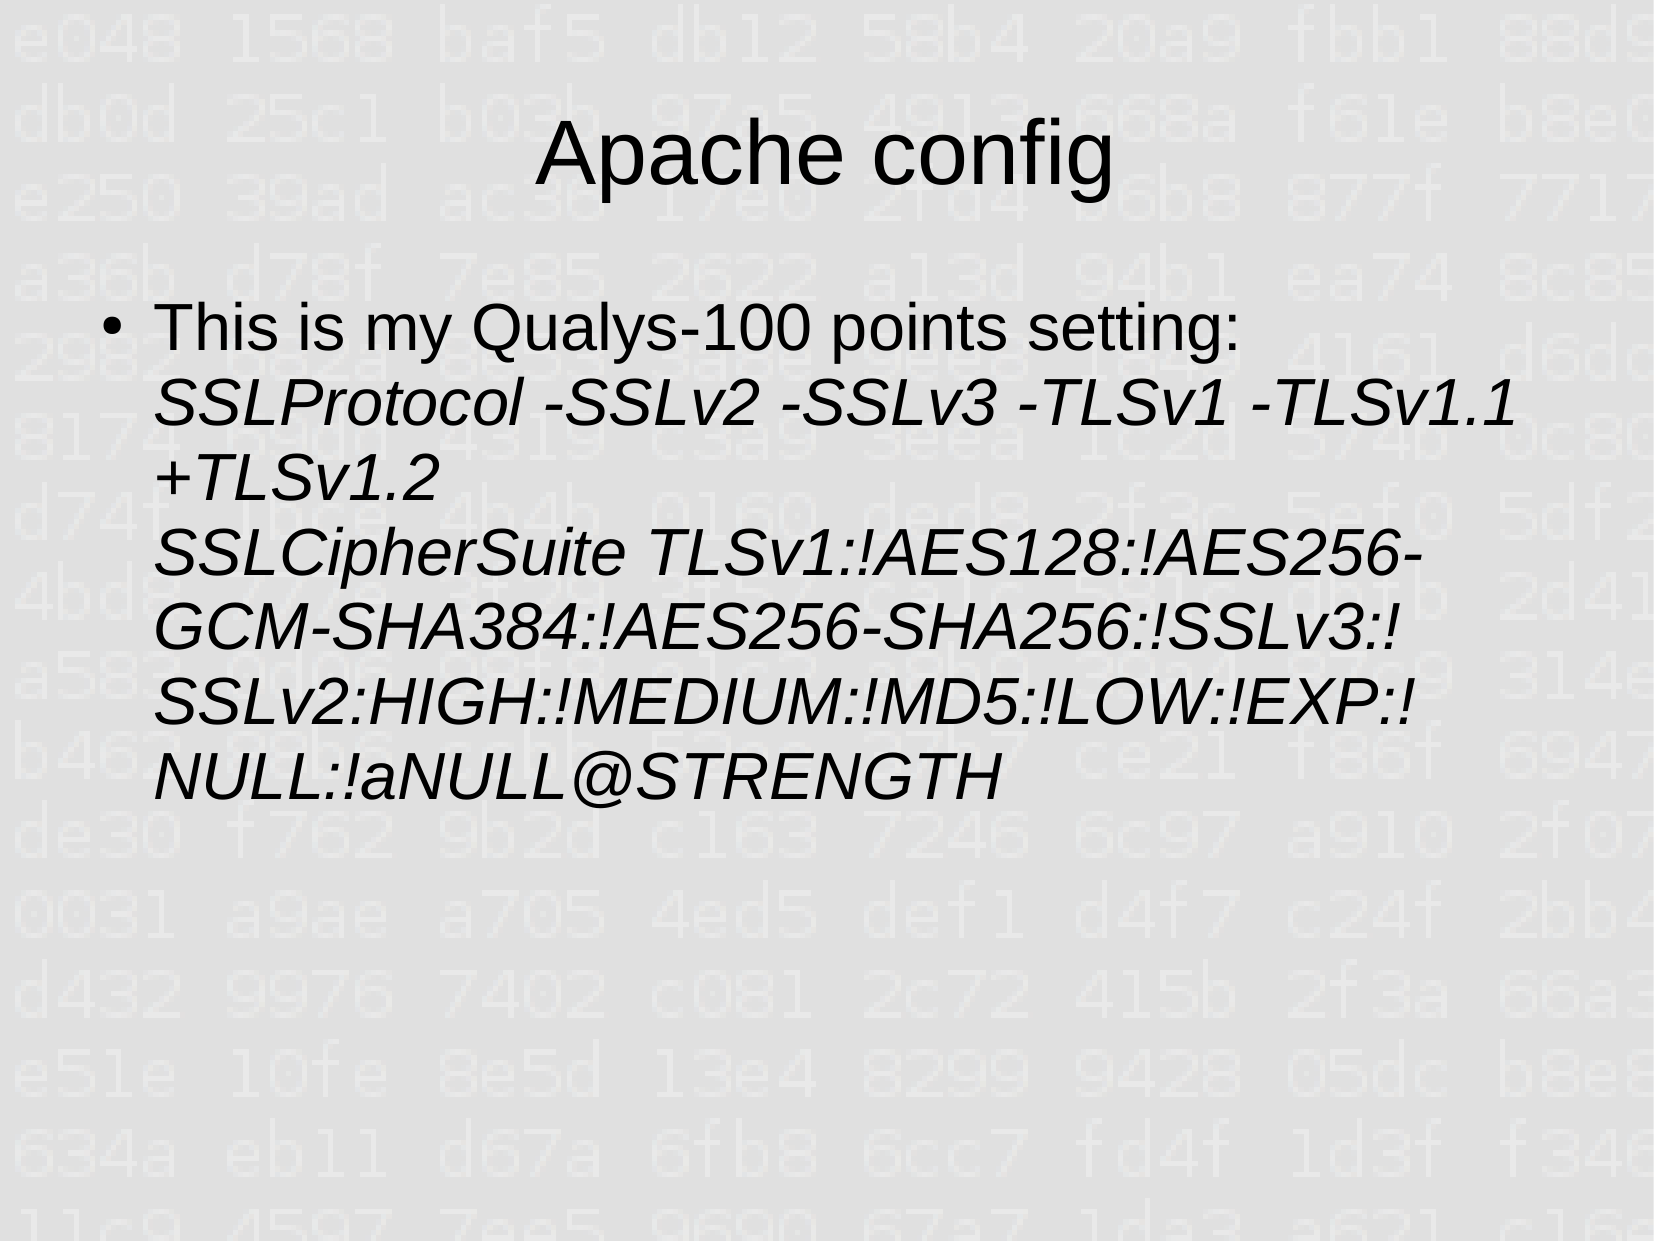

# Apache config
This is my Qualys-100 points setting:
SSLProtocol -SSLv2 -SSLv3 -TLSv1 -TLSv1.1 +TLSv1.2
SSLCipherSuite TLSv1:!AES128:!AES256-GCM-SHA384:!AES256-SHA256:!SSLv3:!SSLv2:HIGH:!MEDIUM:!MD5:!LOW:!EXP:!NULL:!aNULL@STRENGTH